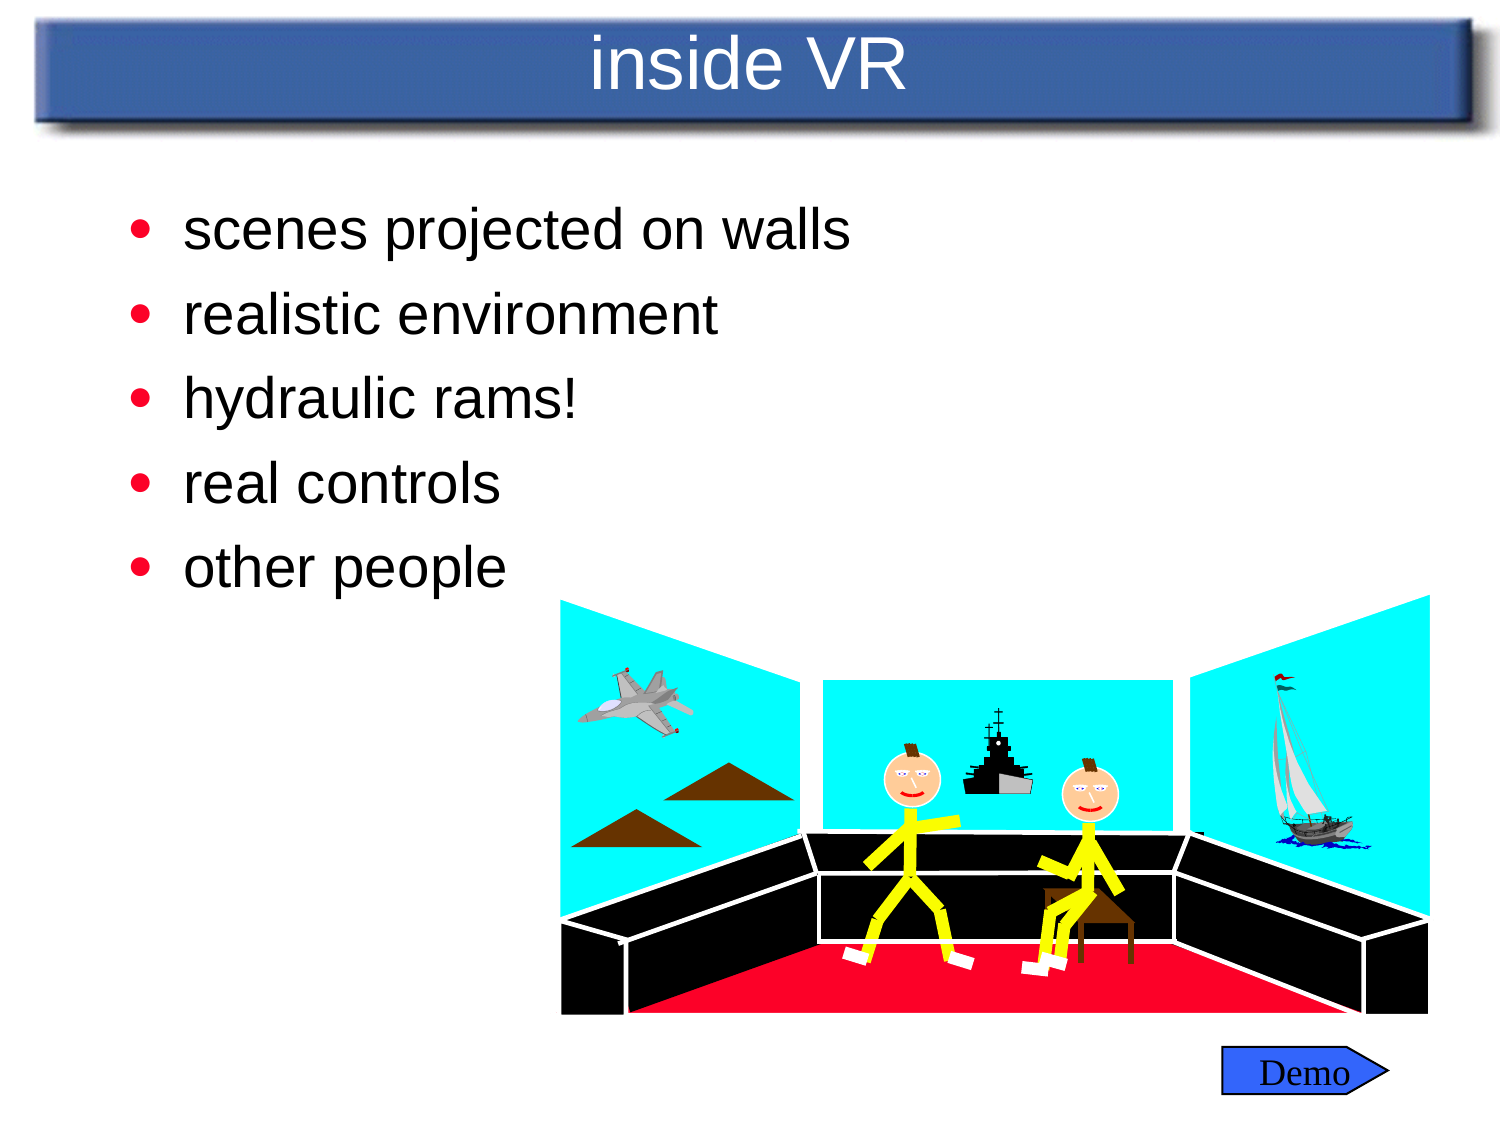

# inside VR
scenes projected on walls
realistic environment
hydraulic rams!
real controls
other people
Demo